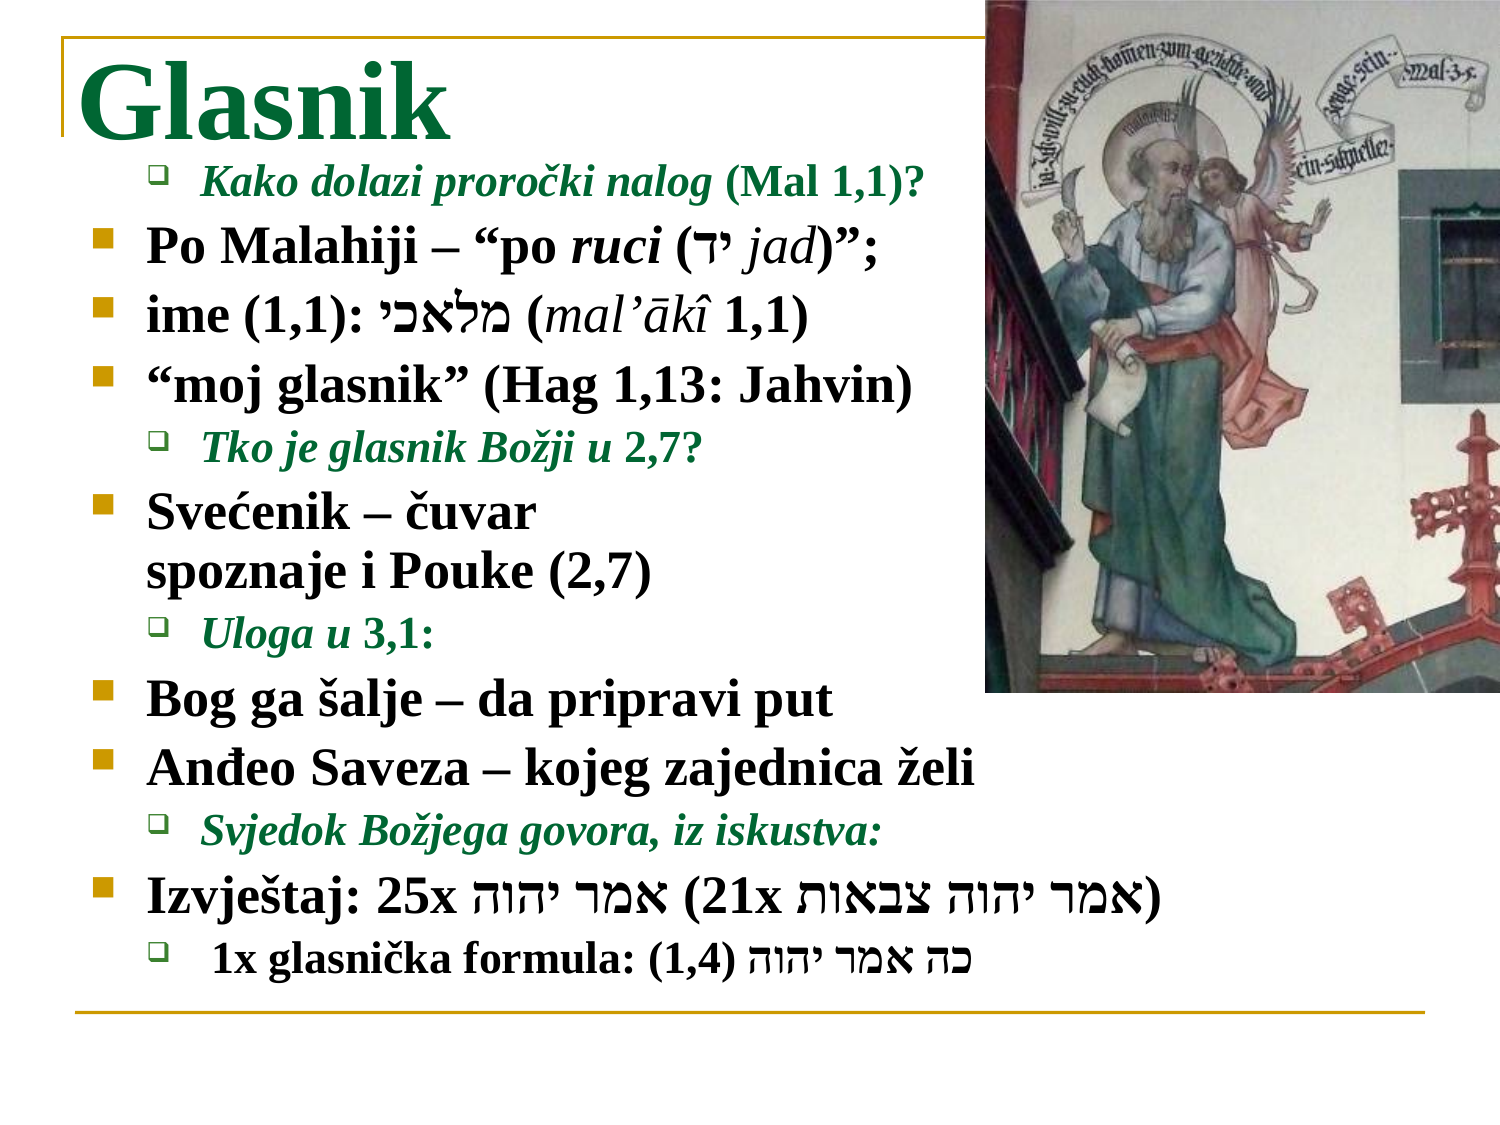

# Glasnik
Kako dolazi proročki nalog (Mal 1,1)?
Po Malahiji – “po ruci (יד jad)”;
ime (1,1): מלאכי (mal’ākî 1,1)
“moj glasnik” (Hag 1,13: Jahvin)
Tko je glasnik Božji u 2,7?
Svećenik – čuvar
spoznaje i Pouke (2,7)
Uloga u 3,1:
Bog ga šalje – da pripravi put
Anđeo Saveza – kojeg zajednica želi
Svjedok Božjega govora, iz iskustva:
Izvještaj: 25x אמר יהוה (21x אמר יהוה צבאות)
 1x glasnička formula: כה אמר יהוה (1,4)